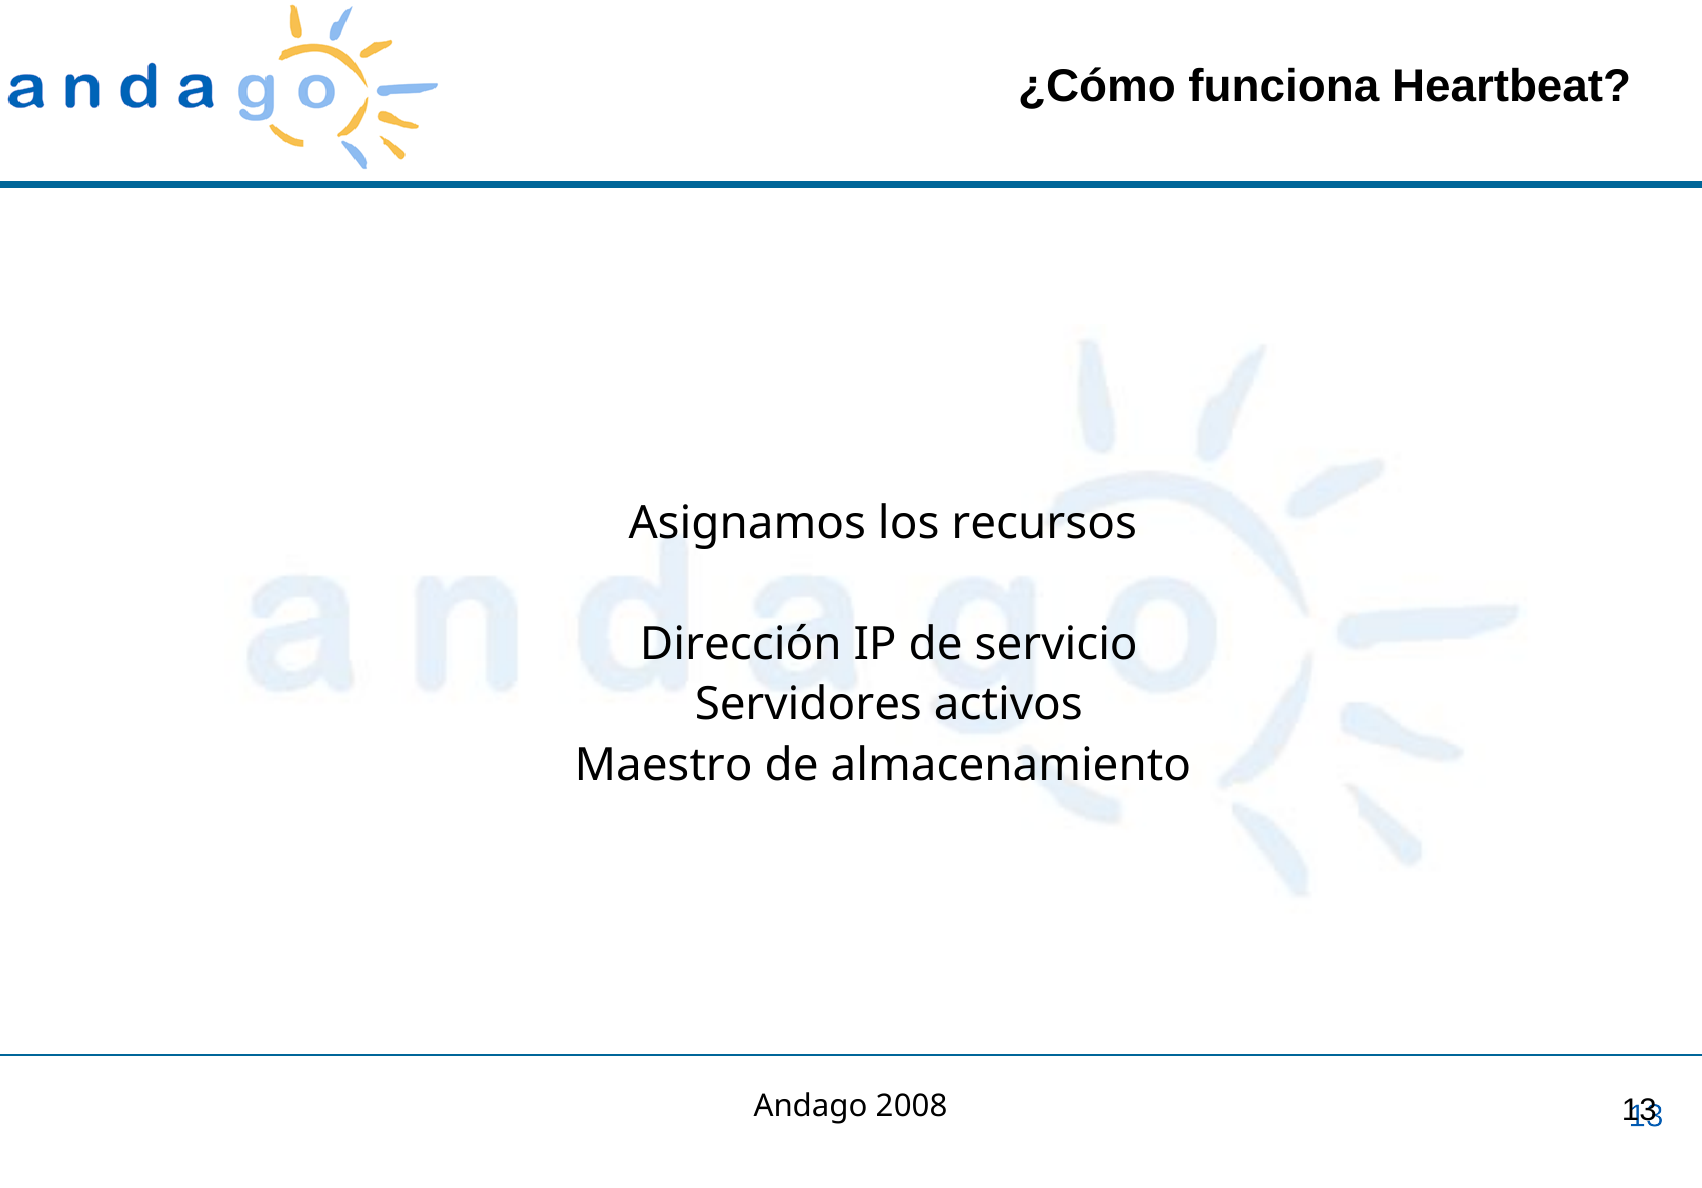

# ¿Cómo funciona Heartbeat?
Asignamos los recursos
 Dirección IP de servicio
 Servidores activos
Maestro de almacenamiento